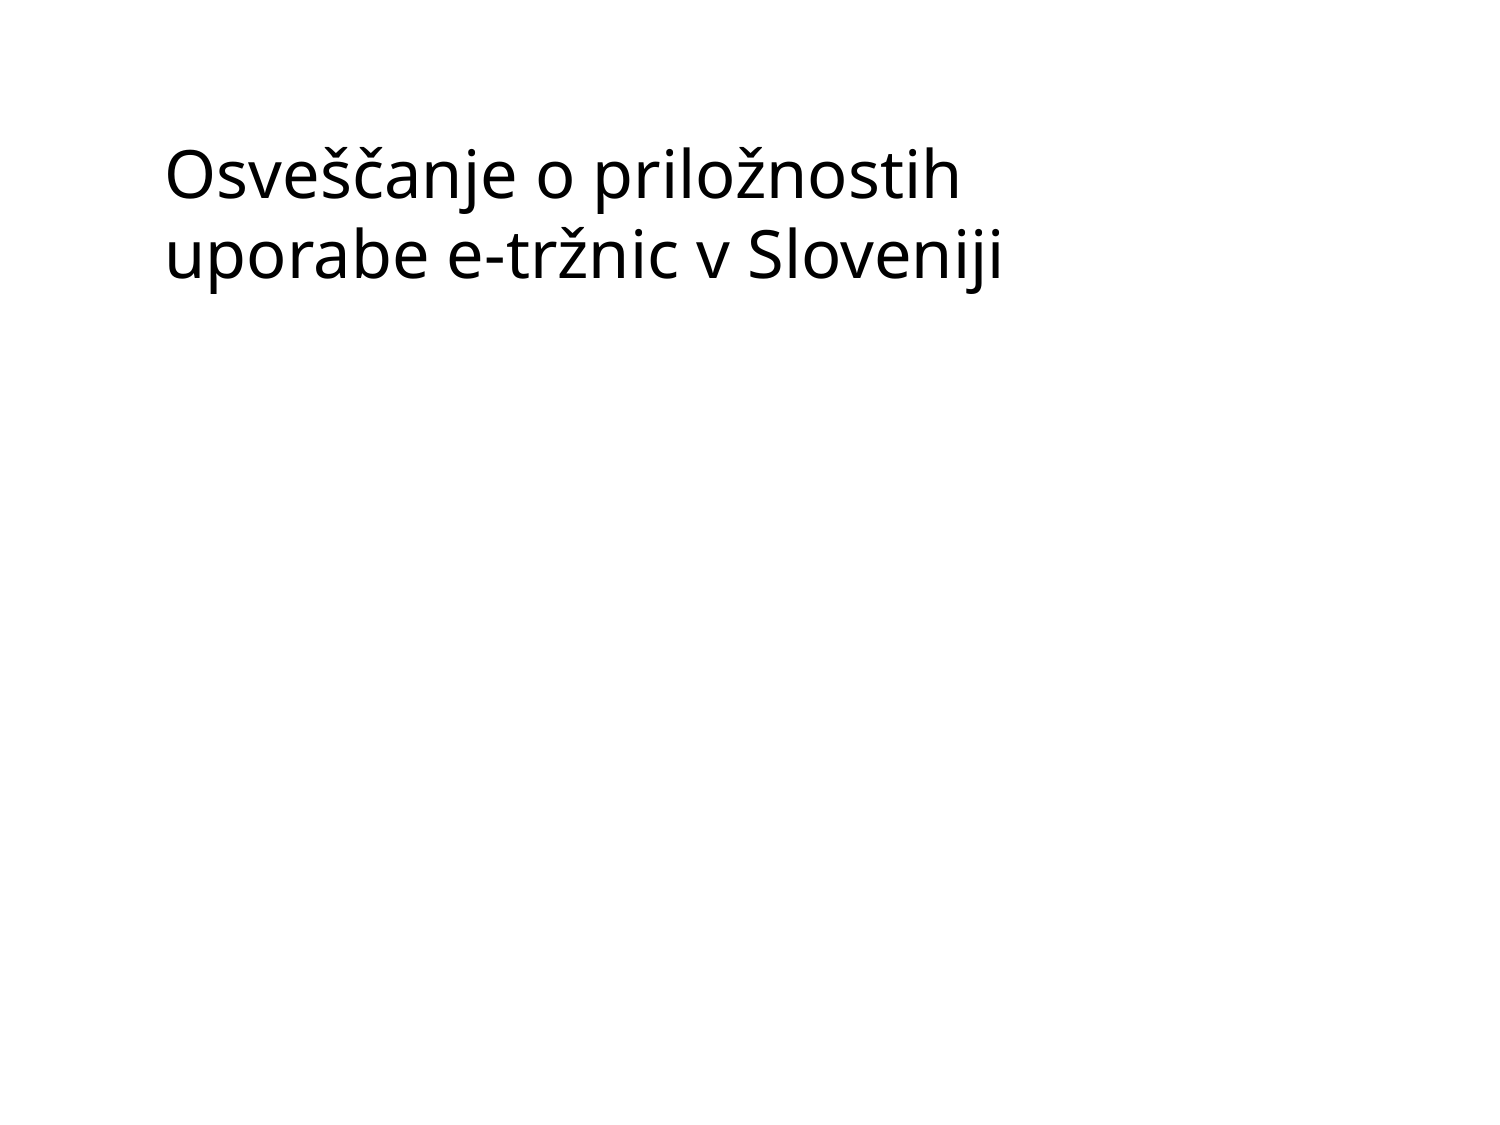

# Osveščanje o priložnostih uporabe e-tržnic v Sloveniji